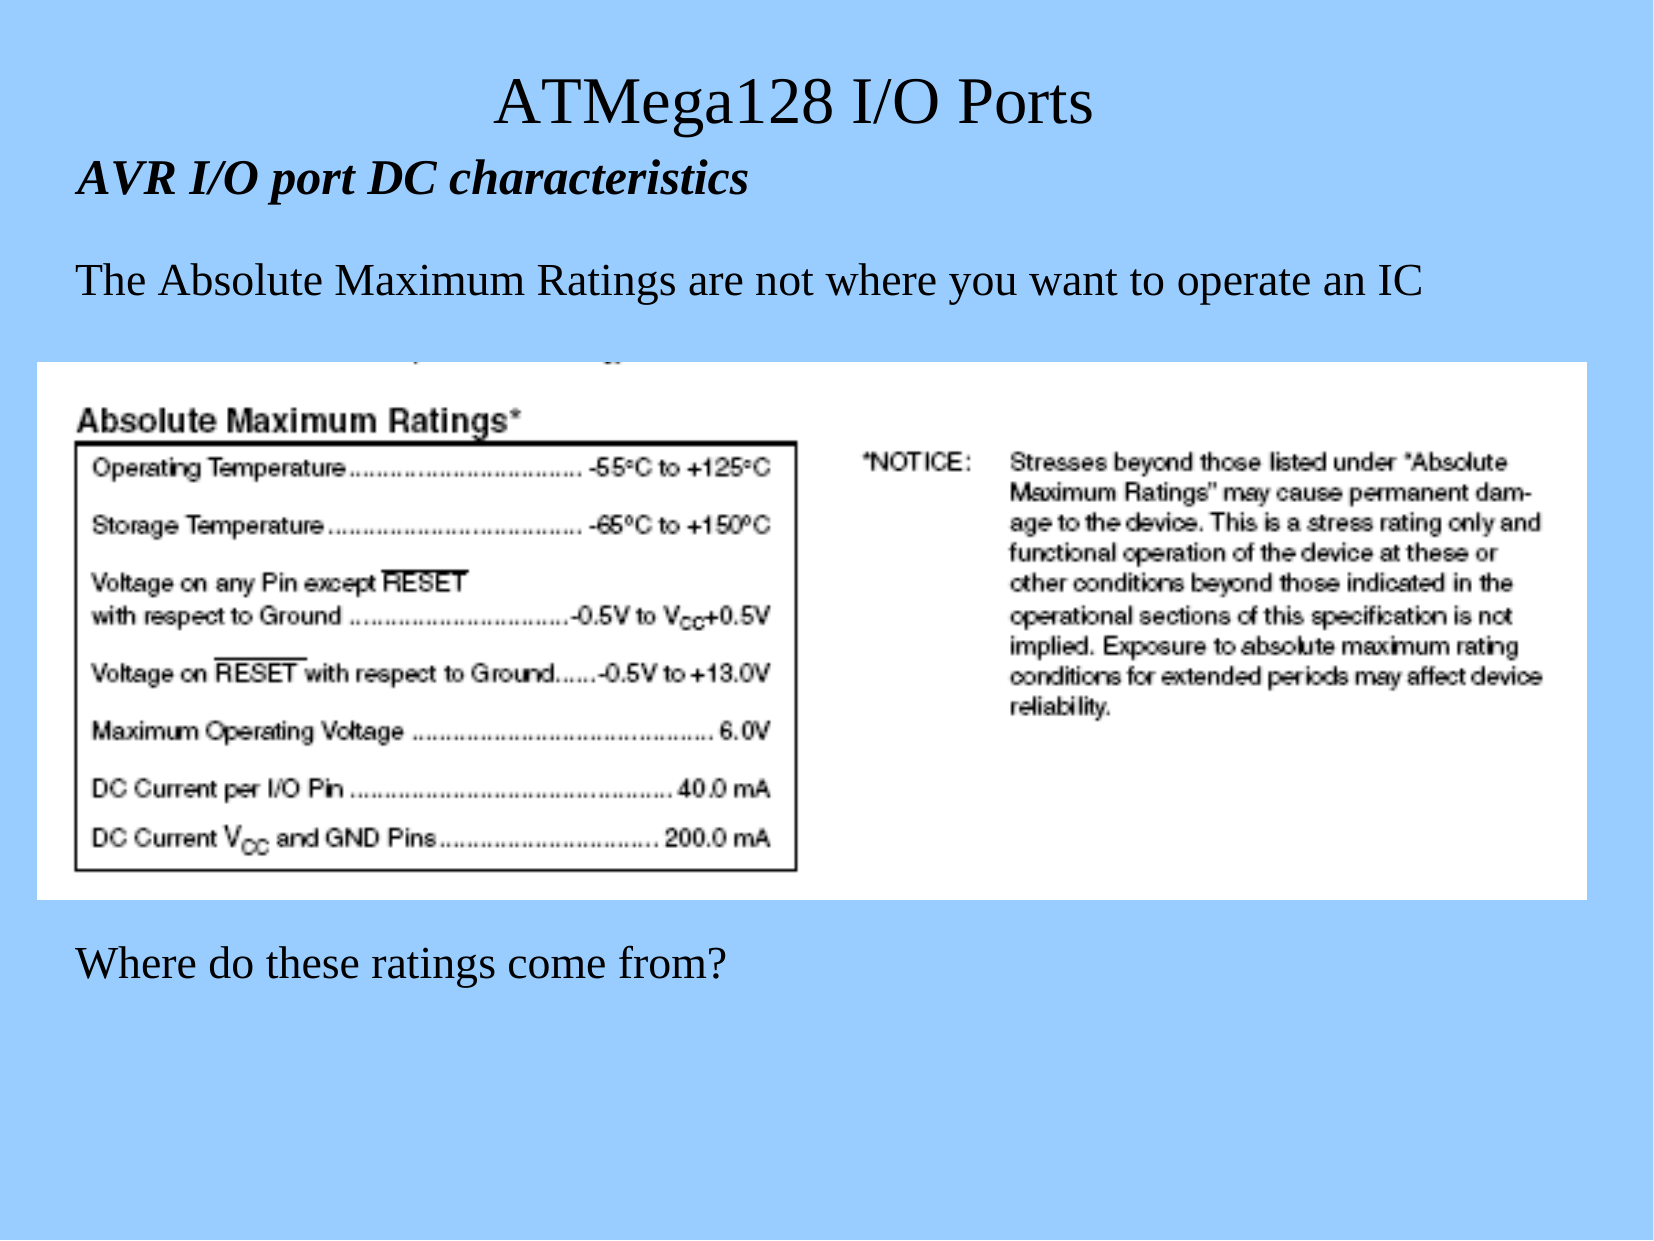

ATMega128 I/O Ports
AVR I/O port DC characteristics
The Absolute Maximum Ratings are not where you want to operate an IC
Where do these ratings come from?